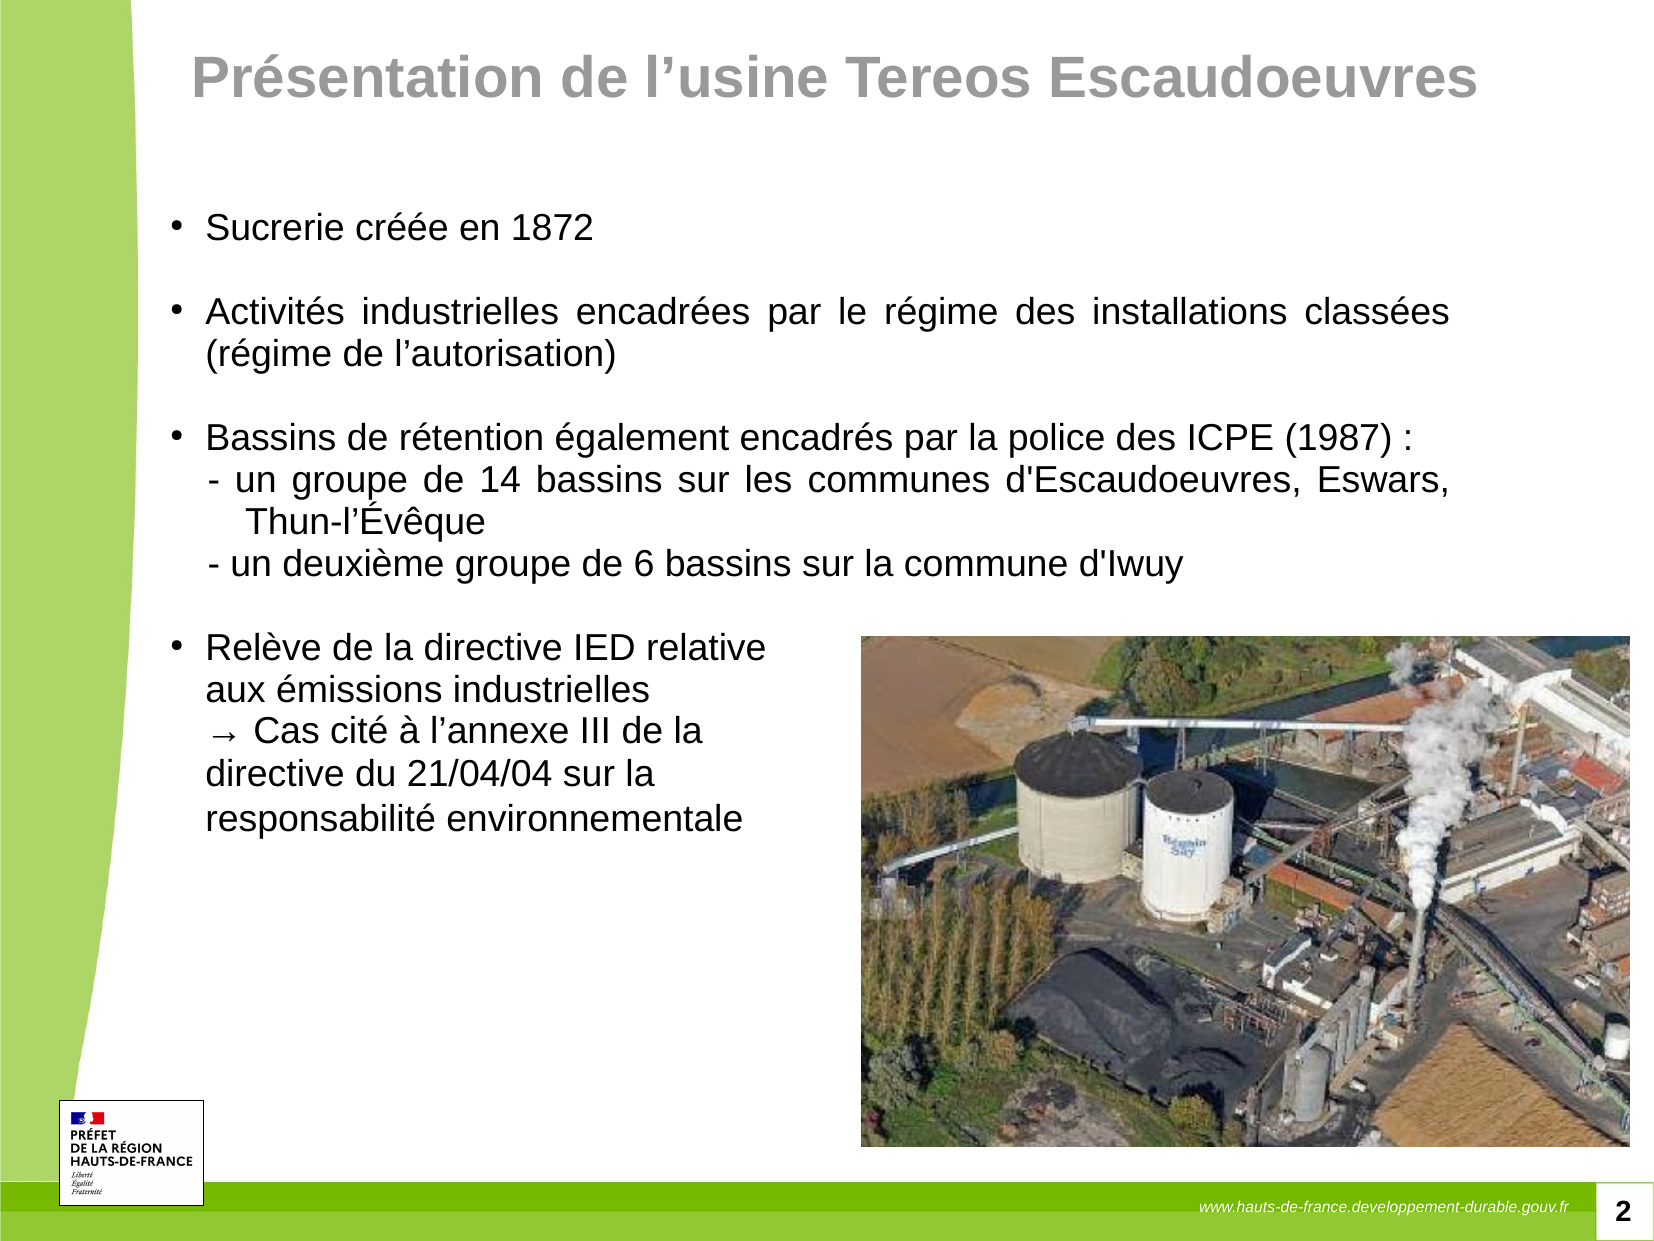

# Présentation de l’usine Tereos Escaudoeuvres
Sucrerie créée en 1872
Activités industrielles encadrées par le régime des installations classées (régime de l’autorisation)
Bassins de rétention également encadrés par la police des ICPE (1987) :
- un groupe de 14 bassins sur les communes d'Escaudoeuvres, Eswars, Thun-l’Évêque
- un deuxième groupe de 6 bassins sur la commune d'Iwuy
Relève de la directive IED relative
aux émissions industrielles
→ Cas cité à l’annexe III de la
directive du 21/04/04 sur la
responsabilité environnementale
2